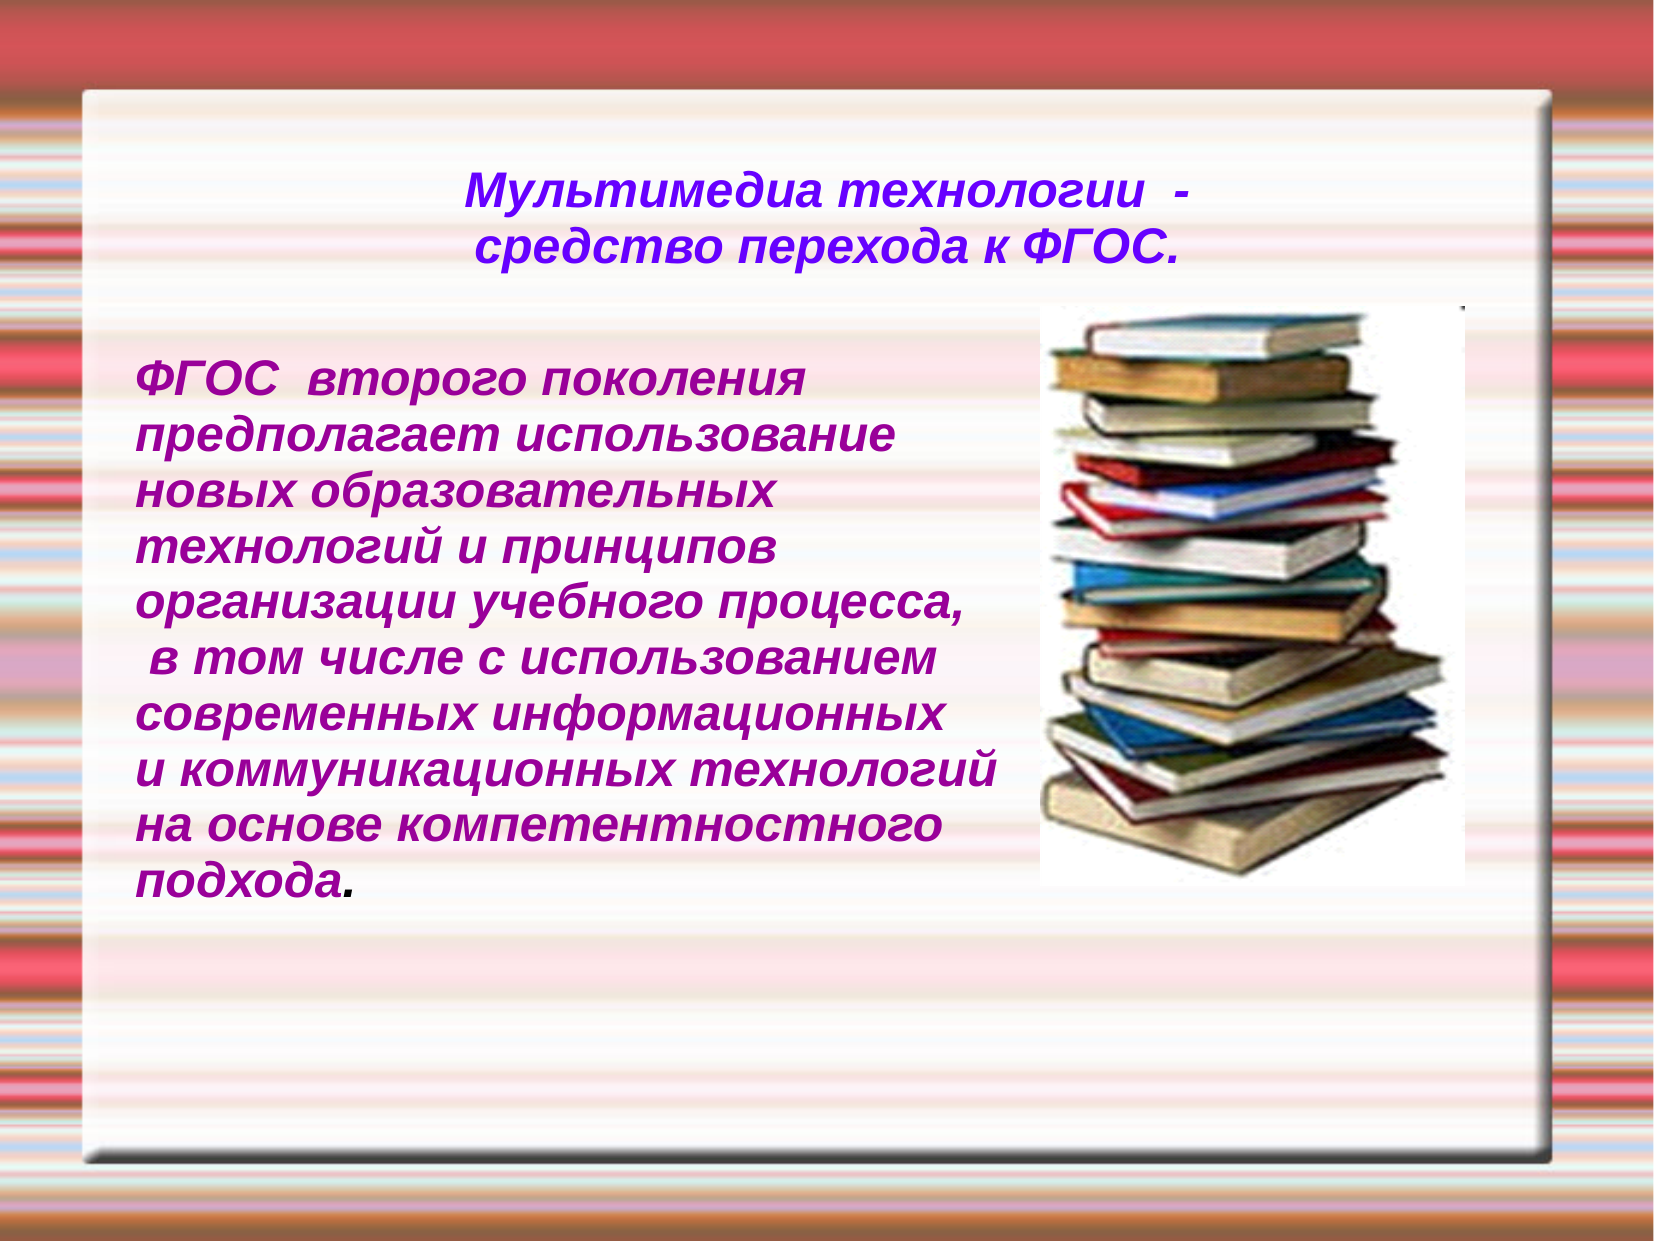

# Мультимедиа технологии - средство перехода к ФГОС.
ФГОС второго поколения
предполагает использование
новых образовательных
технологий и принципов
организации учебного процесса,
 в том числе с использованием
современных информационных
и коммуникационных технологий
на основе компетентностного
подхода.